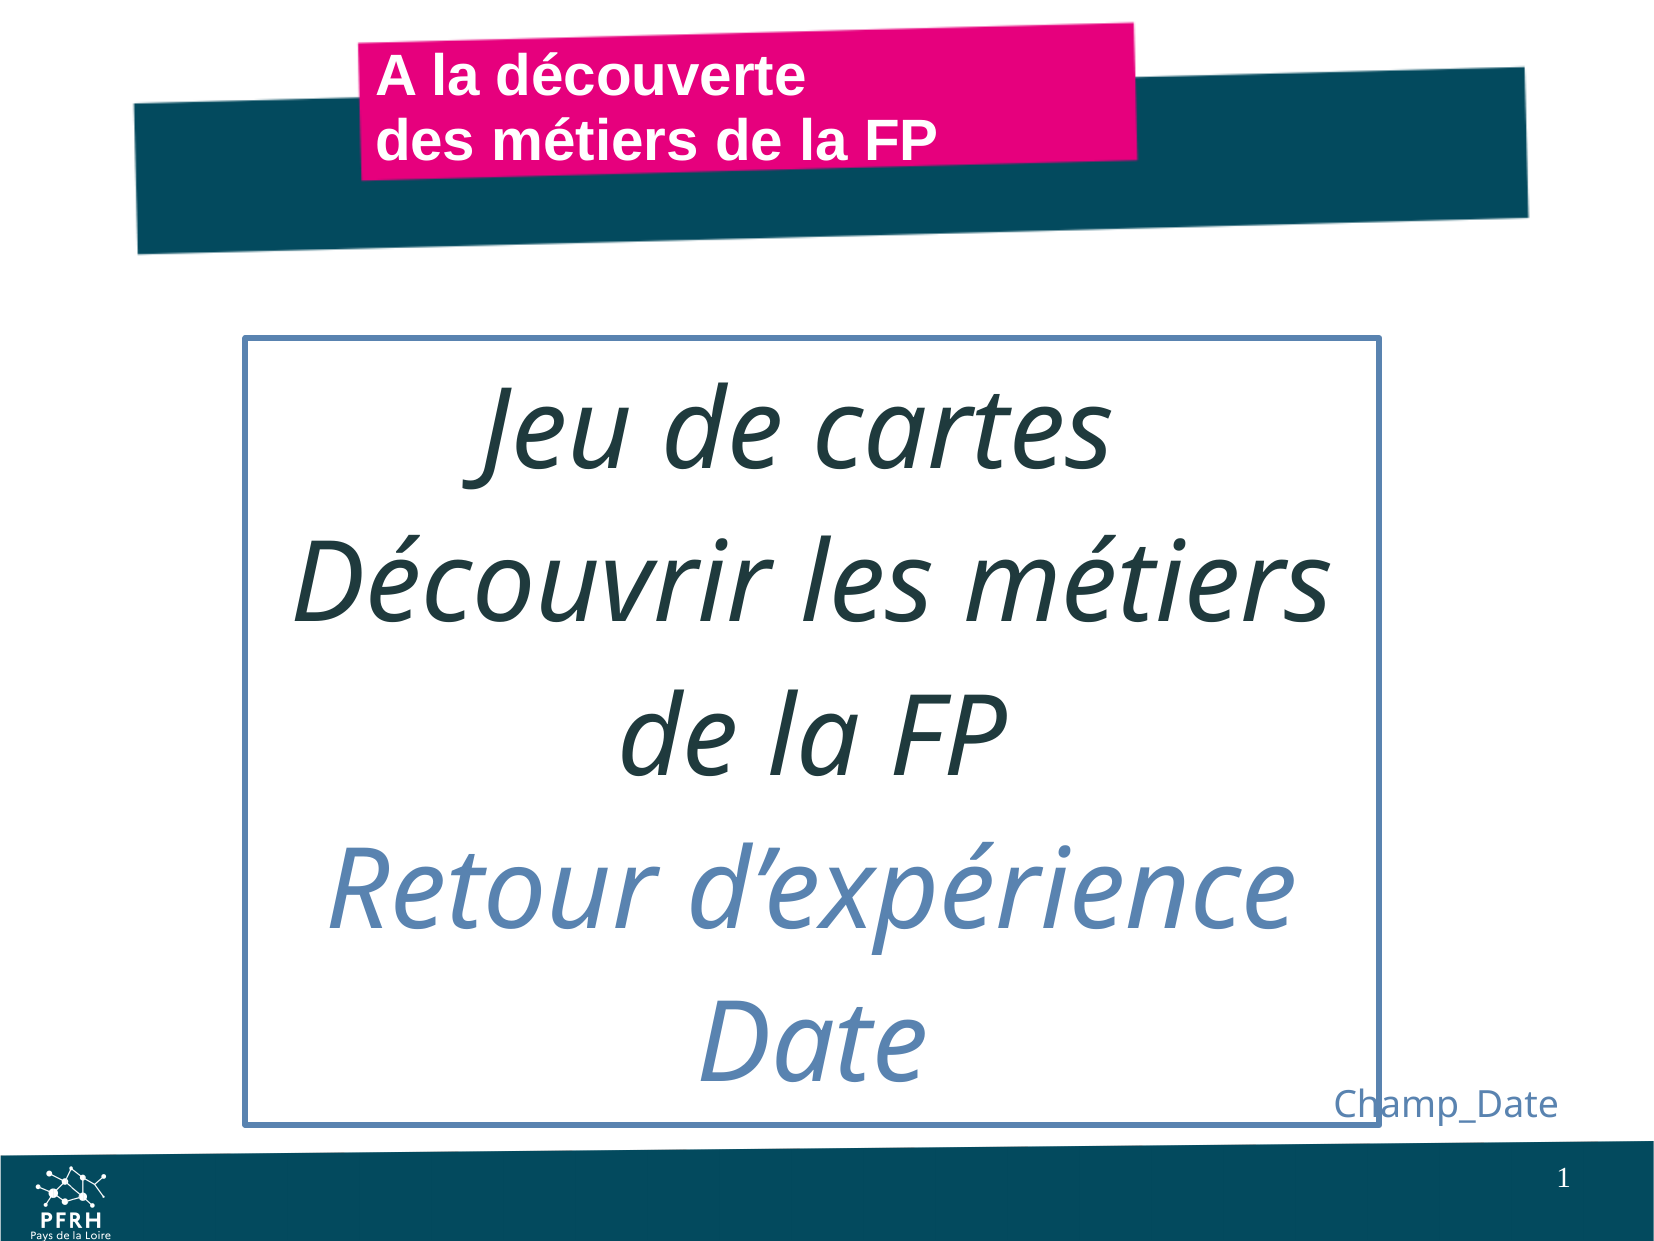

Jeu de cartes
Découvrir les métiers de la FP
Retour d’expérience
Date
Champ_Date